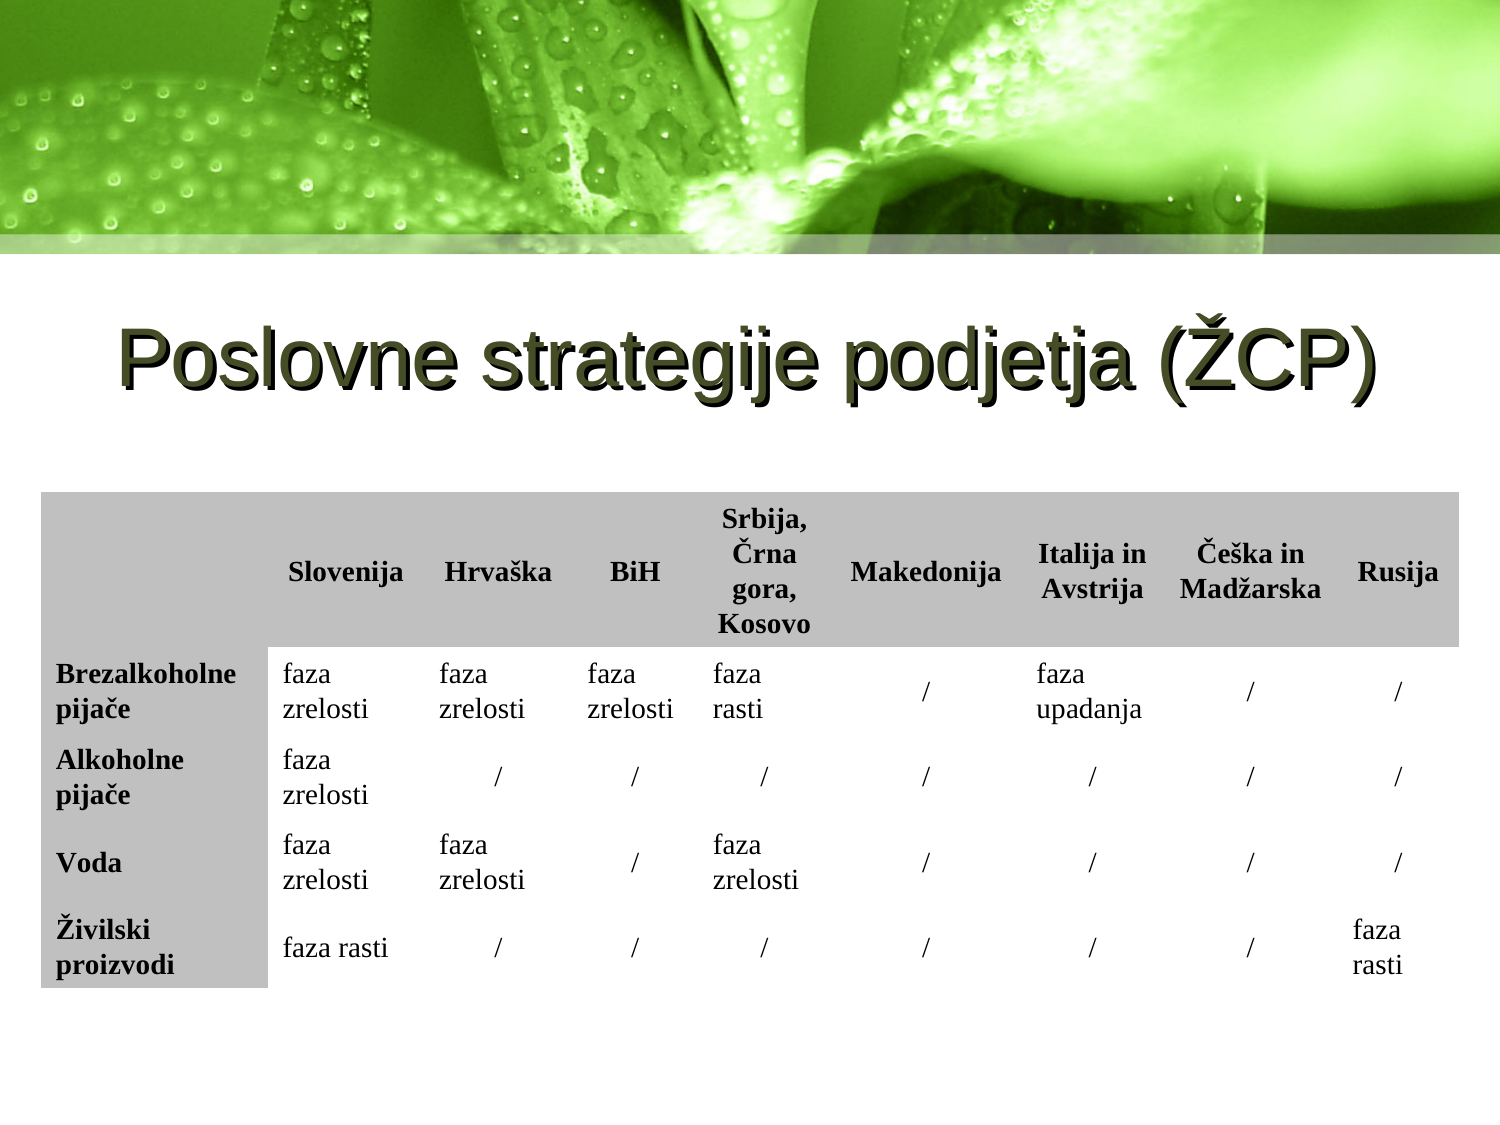

# Poslovne strategije podjetja (ŽCP)
| | Slovenija | Hrvaška | BiH | Srbija, Črna gora, Kosovo | Makedonija | Italija in Avstrija | Češka in Madžarska | Rusija |
| --- | --- | --- | --- | --- | --- | --- | --- | --- |
| Brezalkoholne pijače | faza zrelosti | faza zrelosti | faza zrelosti | faza rasti | / | faza upadanja | / | / |
| Alkoholne pijače | faza zrelosti | / | / | / | / | / | / | / |
| Voda | faza zrelosti | faza zrelosti | / | faza zrelosti | / | / | / | / |
| Živilski proizvodi | faza rasti | / | / | / | / | / | / | faza rasti |